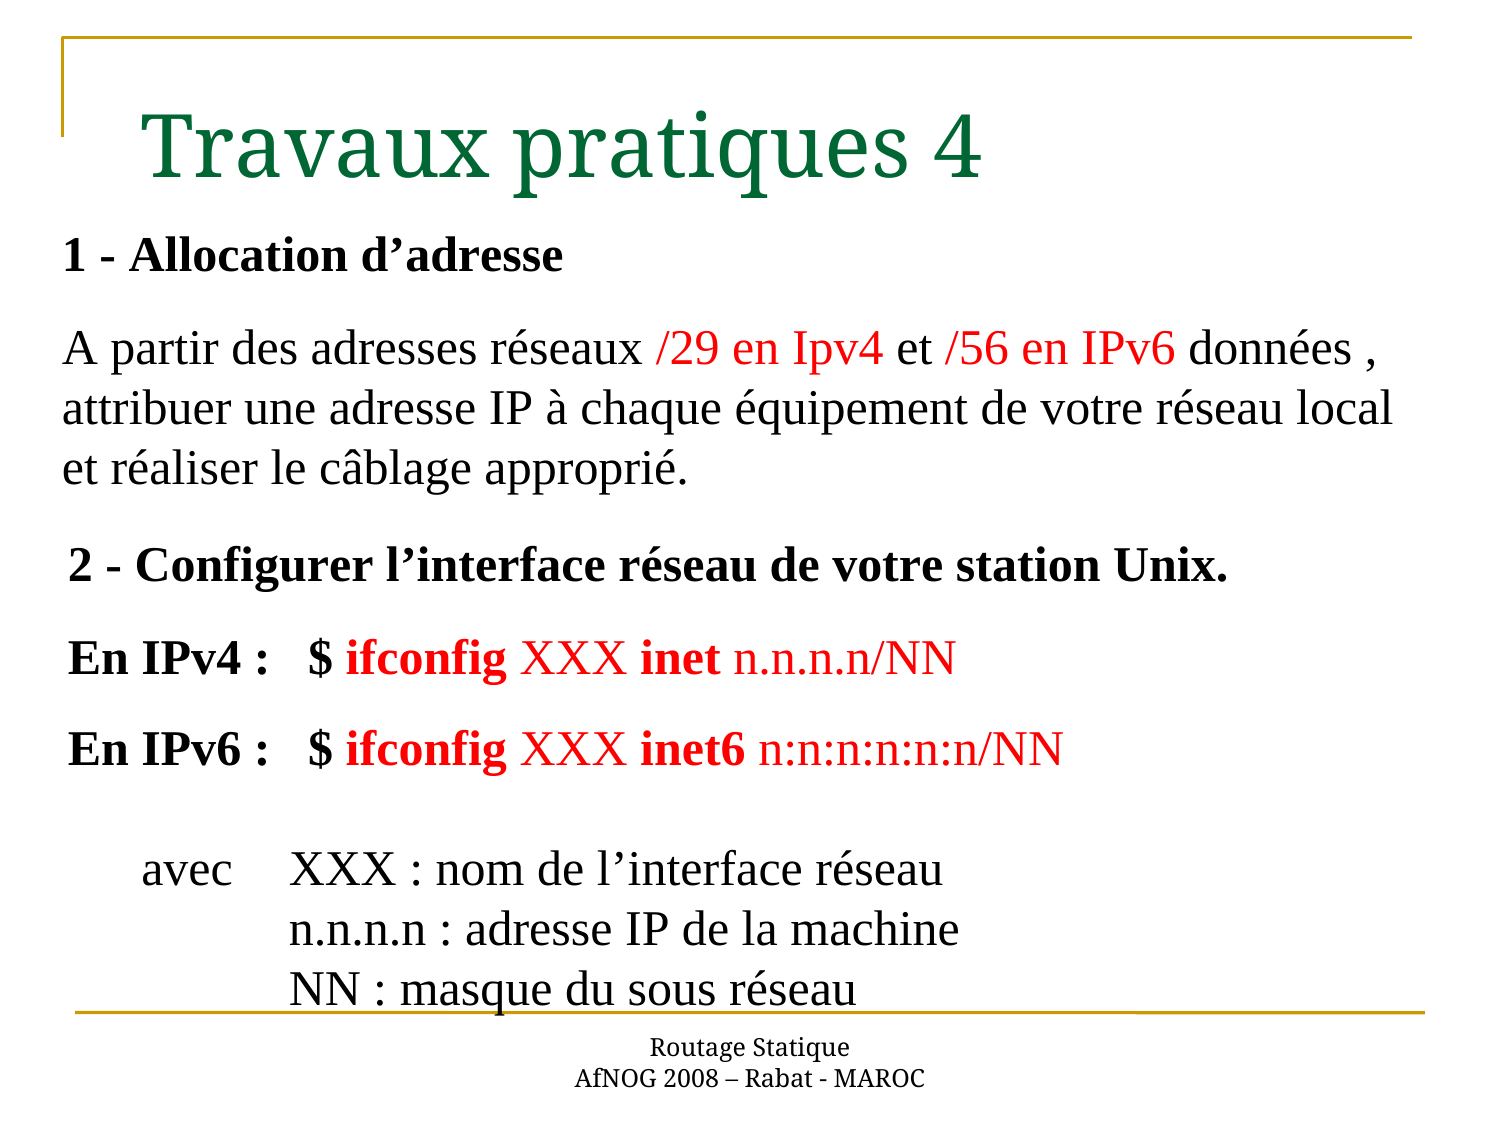

Travaux pratiques 4
1 - Allocation d’adresse
A partir des adresses réseaux /29 en Ipv4 et /56 en IPv6 données , attribuer une adresse IP à chaque équipement de votre réseau local et réaliser le câblage approprié. ‏
#
2 - Configurer l’interface réseau de votre station Unix.
En IPv4 : $ ifconfig XXX inet n.n.n.n/NN
En IPv6 : $ ifconfig XXX inet6 n:n:n:n:n:n/NN
	avec 	XXX : nom de l’interface réseau
			n.n.n.n : adresse IP de la machine
			NN : masque du sous réseau